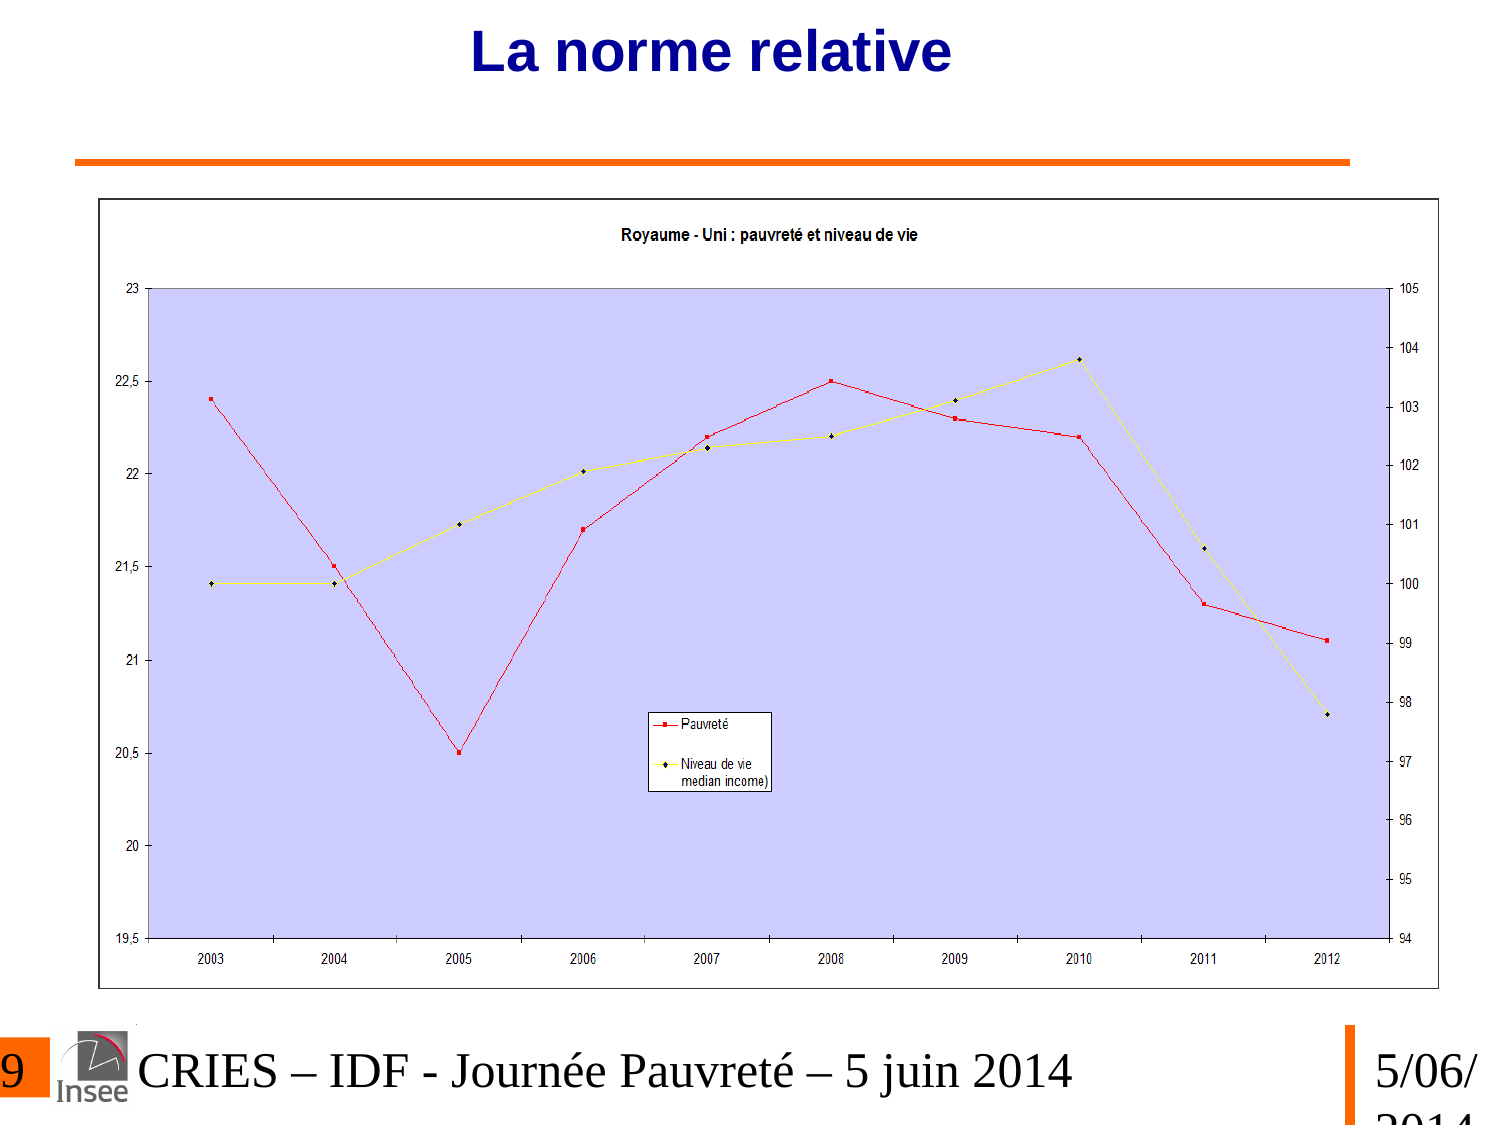

# La norme relative
9
Titre du diaporama
Date